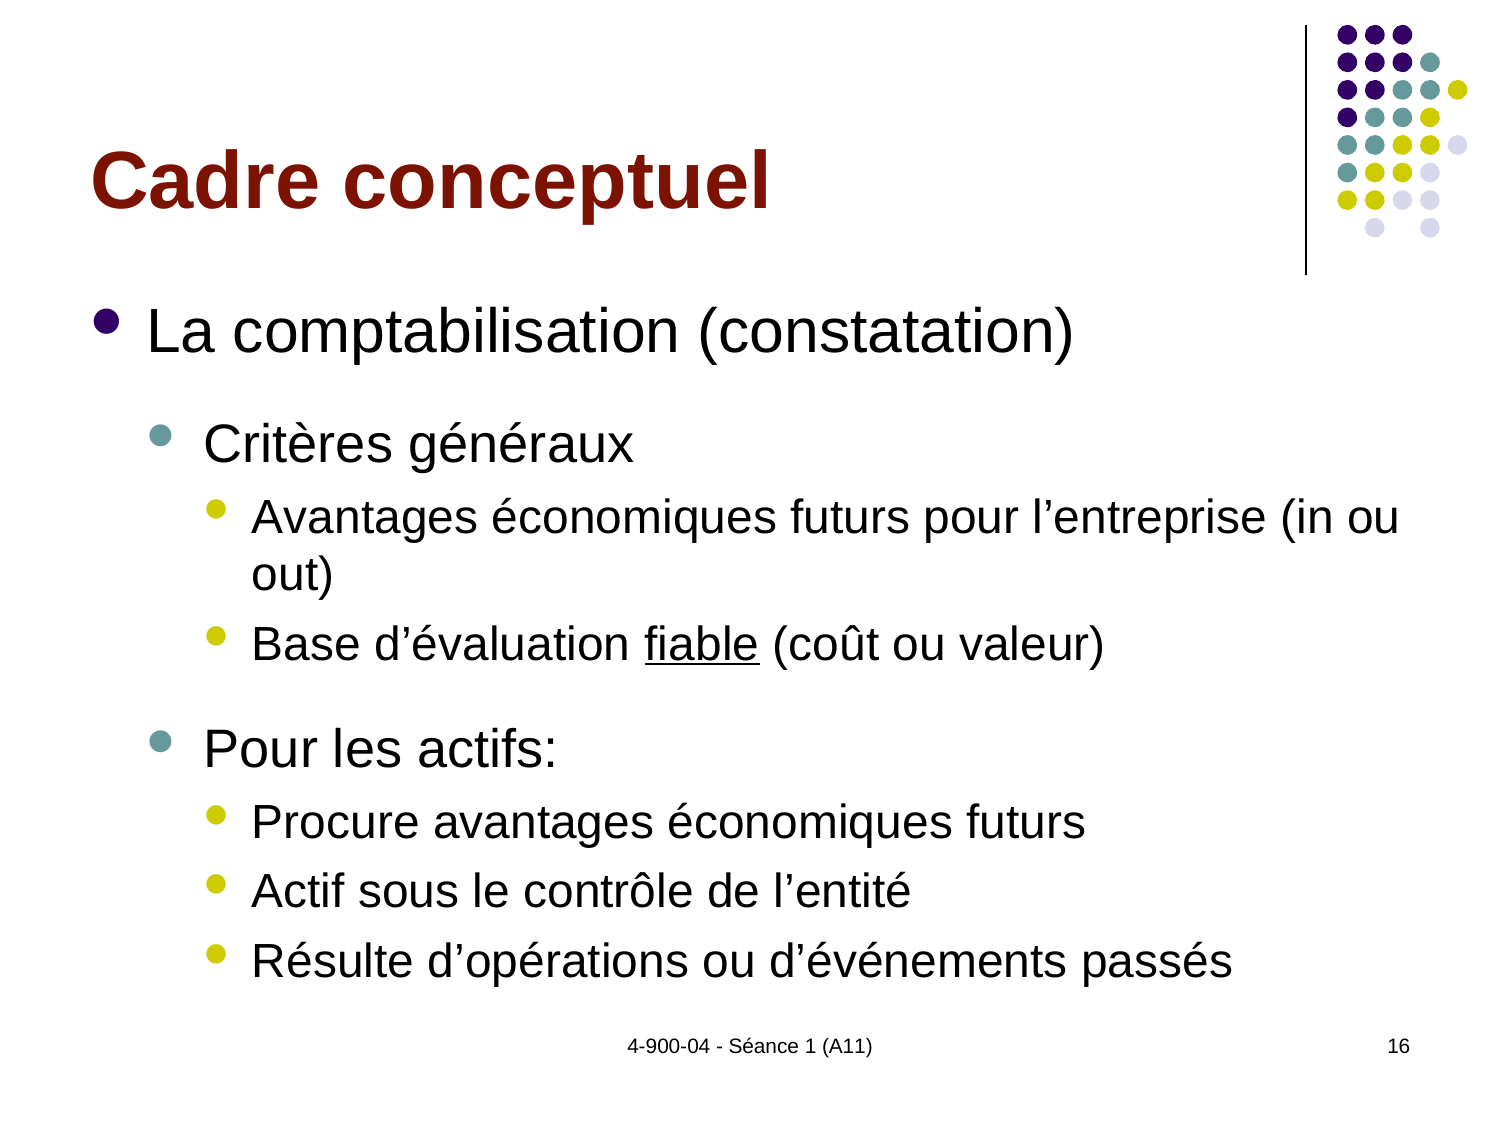

# Cadre conceptuel
La comptabilisation (constatation)
Critères généraux
Avantages économiques futurs pour l’entreprise (in ou out)
Base d’évaluation fiable (coût ou valeur)
Pour les actifs:
Procure avantages économiques futurs
Actif sous le contrôle de l’entité
Résulte d’opérations ou d’événements passés
4-900-04 - Séance 1 (A11)